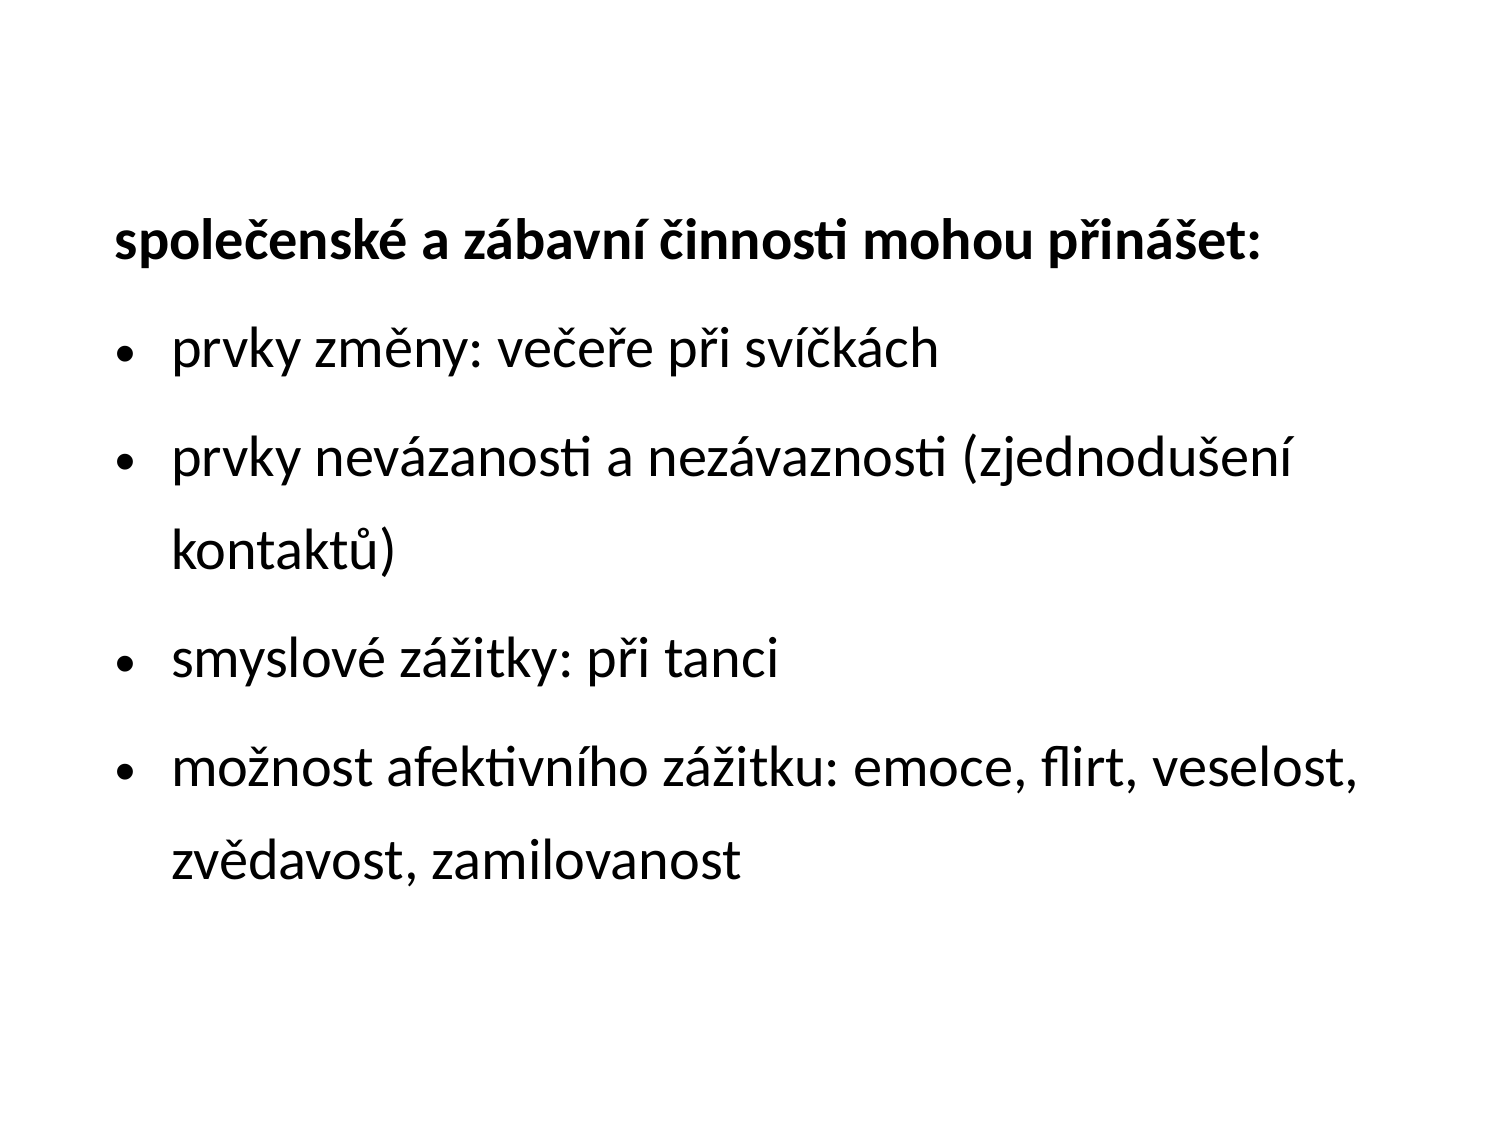

# společenské a zábavní činnosti mohou přinášet:
prvky změny: večeře při svíčkách
prvky nevázanosti a nezávaznosti (zjednodušení kontaktů)
smyslové zážitky: při tanci
možnost afektivního zážitku: emoce, flirt, veselost, zvědavost, zamilovanost